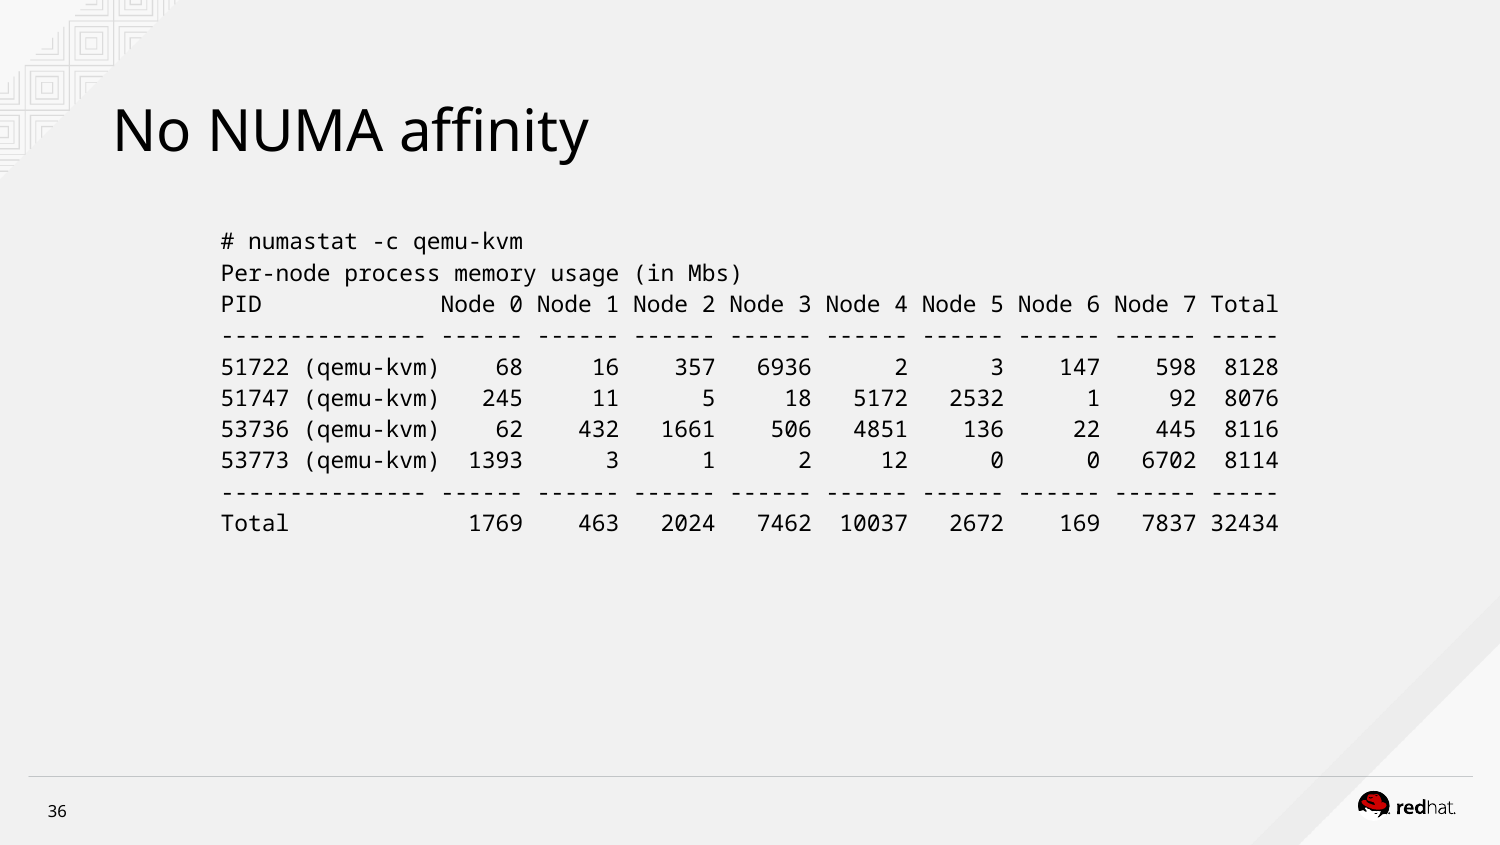

No NUMA affinity
# # numastat -c qemu-kvm Per-node process memory usage (in Mbs) PID Node 0 Node 1 Node 2 Node 3 Node 4 Node 5 Node 6 Node 7 Total --------------- ------ ------ ------ ------ ------ ------ ------ ------ ----- 51722 (qemu-kvm) 68 16 357 6936 2 3 147 598 8128 51747 (qemu-kvm) 245 11 5 18 5172 2532 1 92 8076 53736 (qemu-kvm) 62 432 1661 506 4851 136 22 445 8116 53773 (qemu-kvm) 1393 3 1 2 12 0 0 6702 8114 --------------- ------ ------ ------ ------ ------ ------ ------ ------ ----- Total 1769 463 2024 7462 10037 2672 169 7837 32434
36